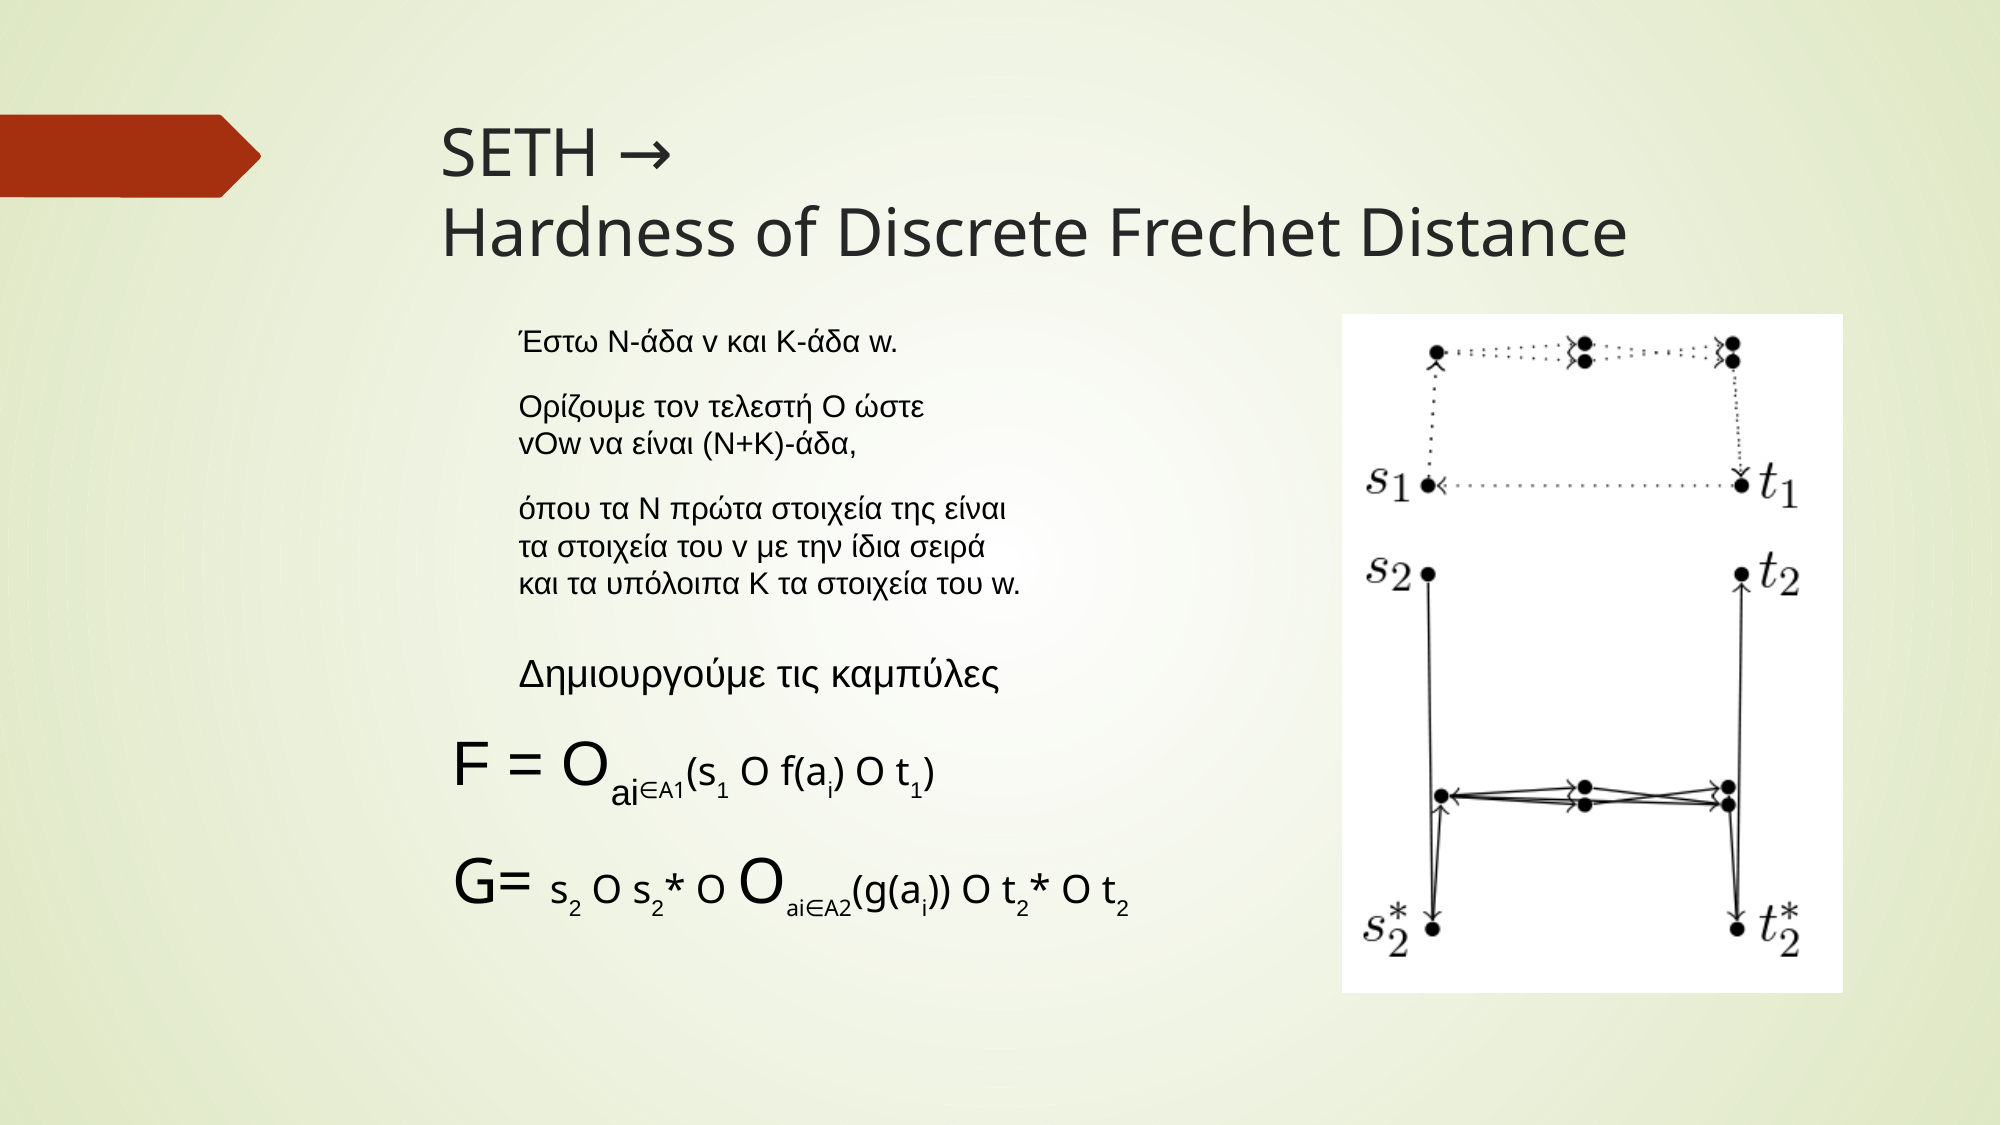

# SETH → Hardness of Discrete Frechet Distance
Έστω Ν-άδα v και K-άδα w.
Ορίζουμε τον τελεστή Ο ώστε
vOw να είναι (N+K)-άδα,
όπου τα Ν πρώτα στοιχεία της είναι
τα στοιχεία του v με την ίδια σειρά
και τα υπόλοιπα K τα στοιχεία του w.
Δημιουργούμε τις καμπύλες
F = Oai∈A1(s1 O f(ai) O t1)
G= s2 O s2* O Oai∈A2(g(ai)) O t2* O t2